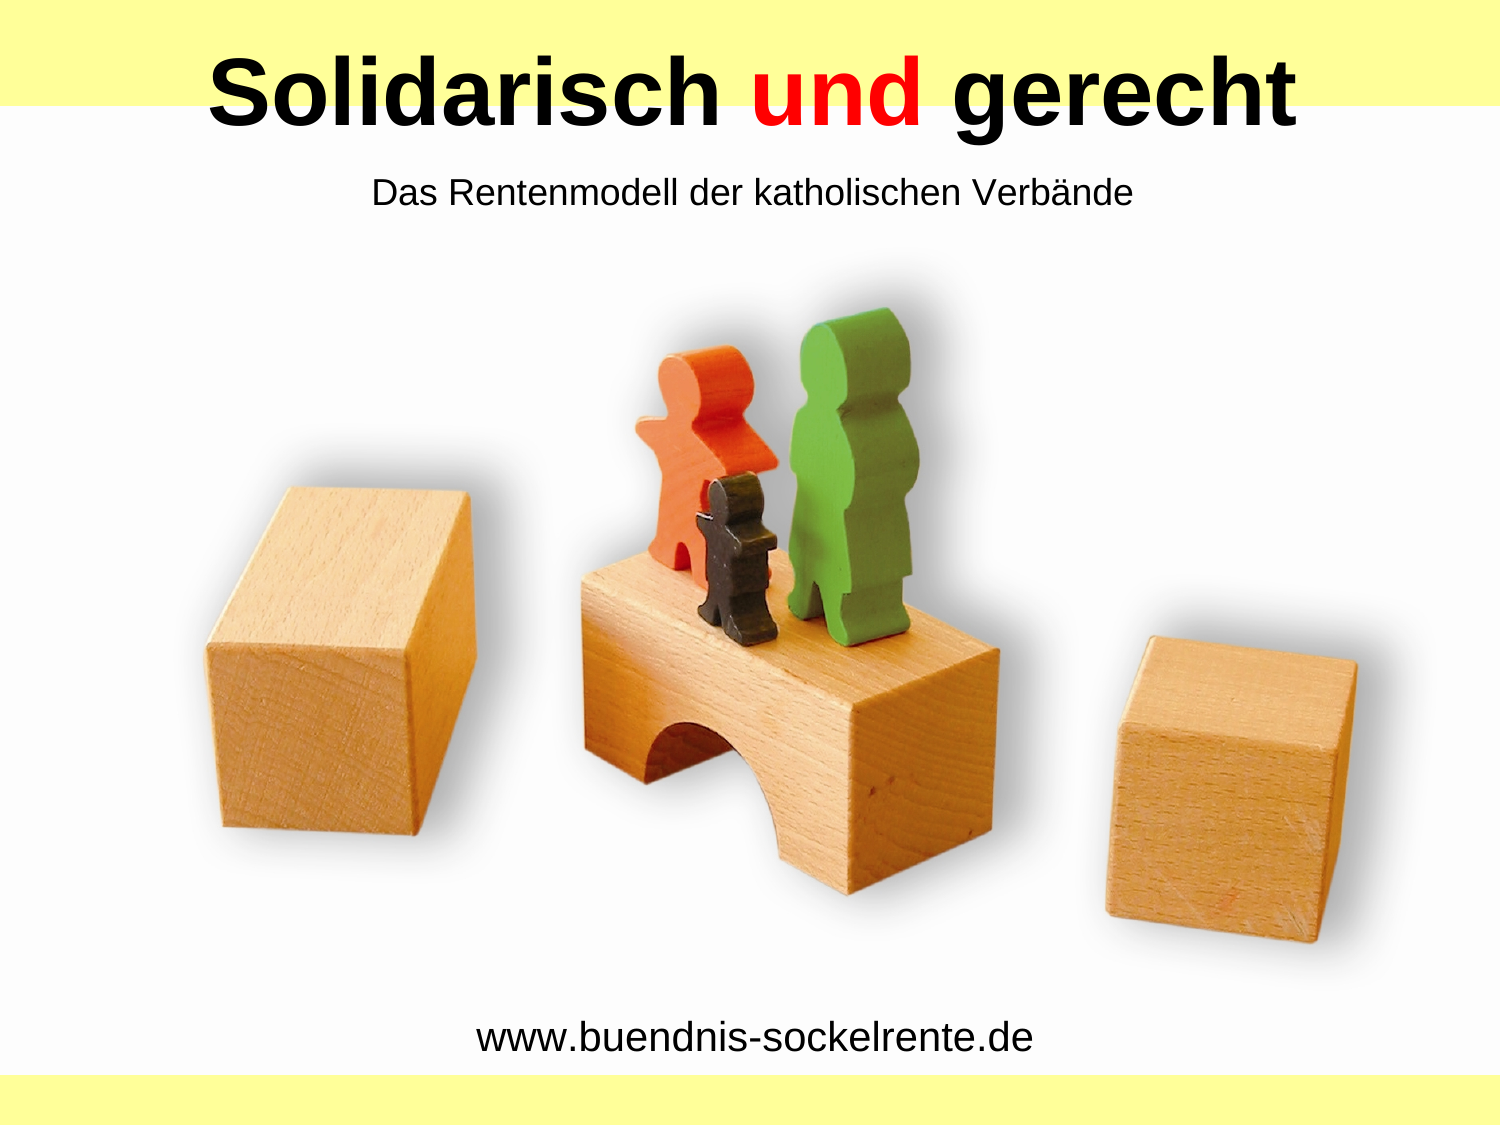

Solidarisch und gerecht
Das Rentenmodell der katholischen Verbände
www.buendnis-sockelrente.de